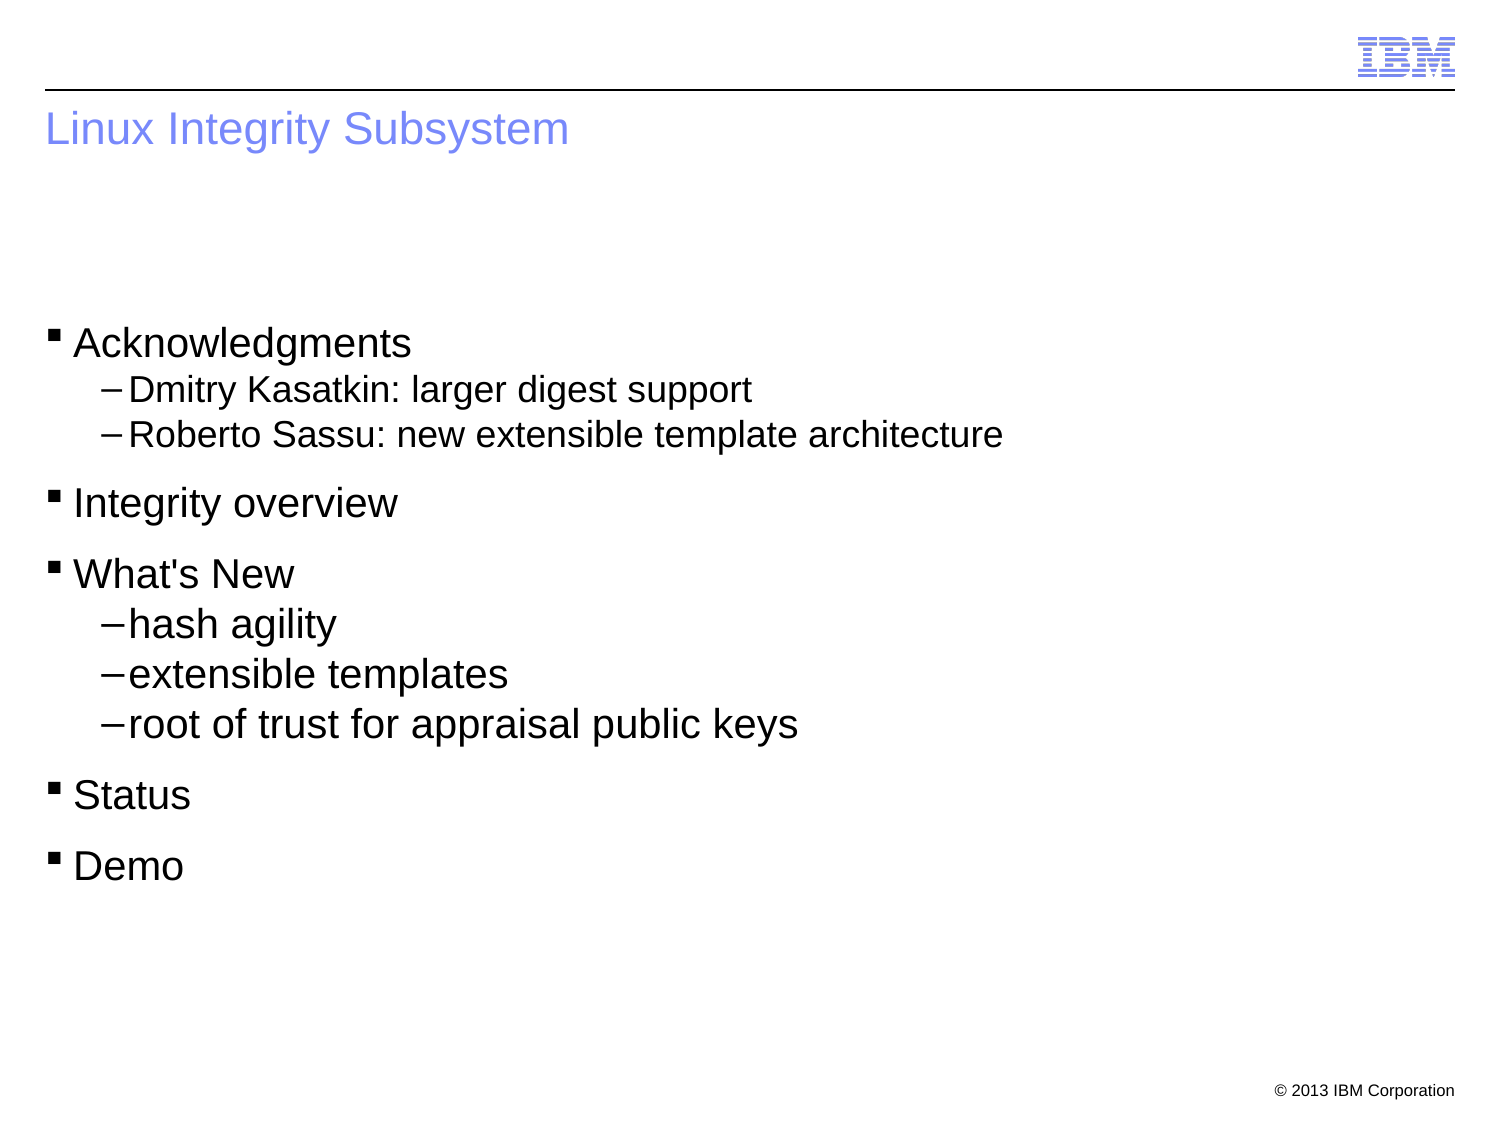

# Linux Integrity Subsystem
Acknowledgments
Dmitry Kasatkin: larger digest support
Roberto Sassu: new extensible template architecture
Integrity overview
What's New
hash agility
extensible templates
root of trust for appraisal public keys
Status
Demo